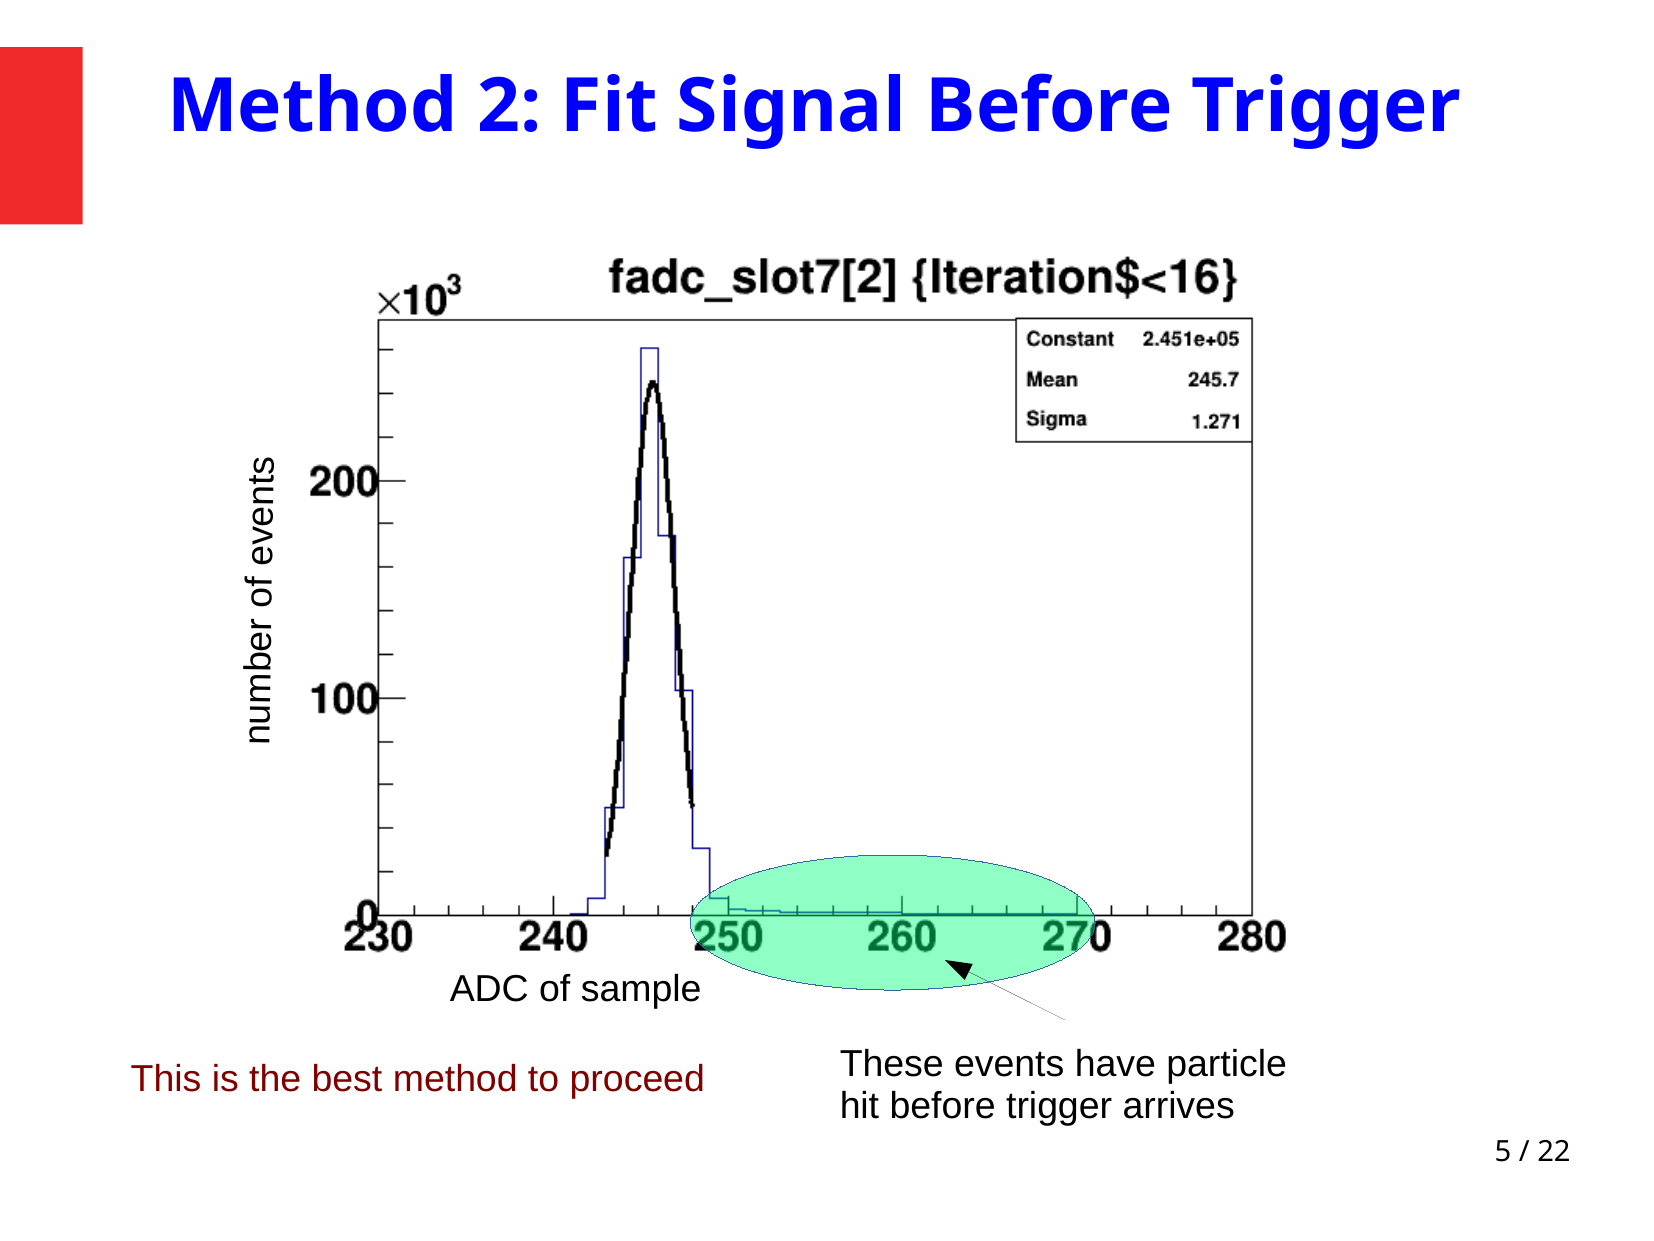

# Method 2: Fit Signal Before Trigger
number of events
ADC of sample
These events have particle hit before trigger arrives
This is the best method to proceed
5